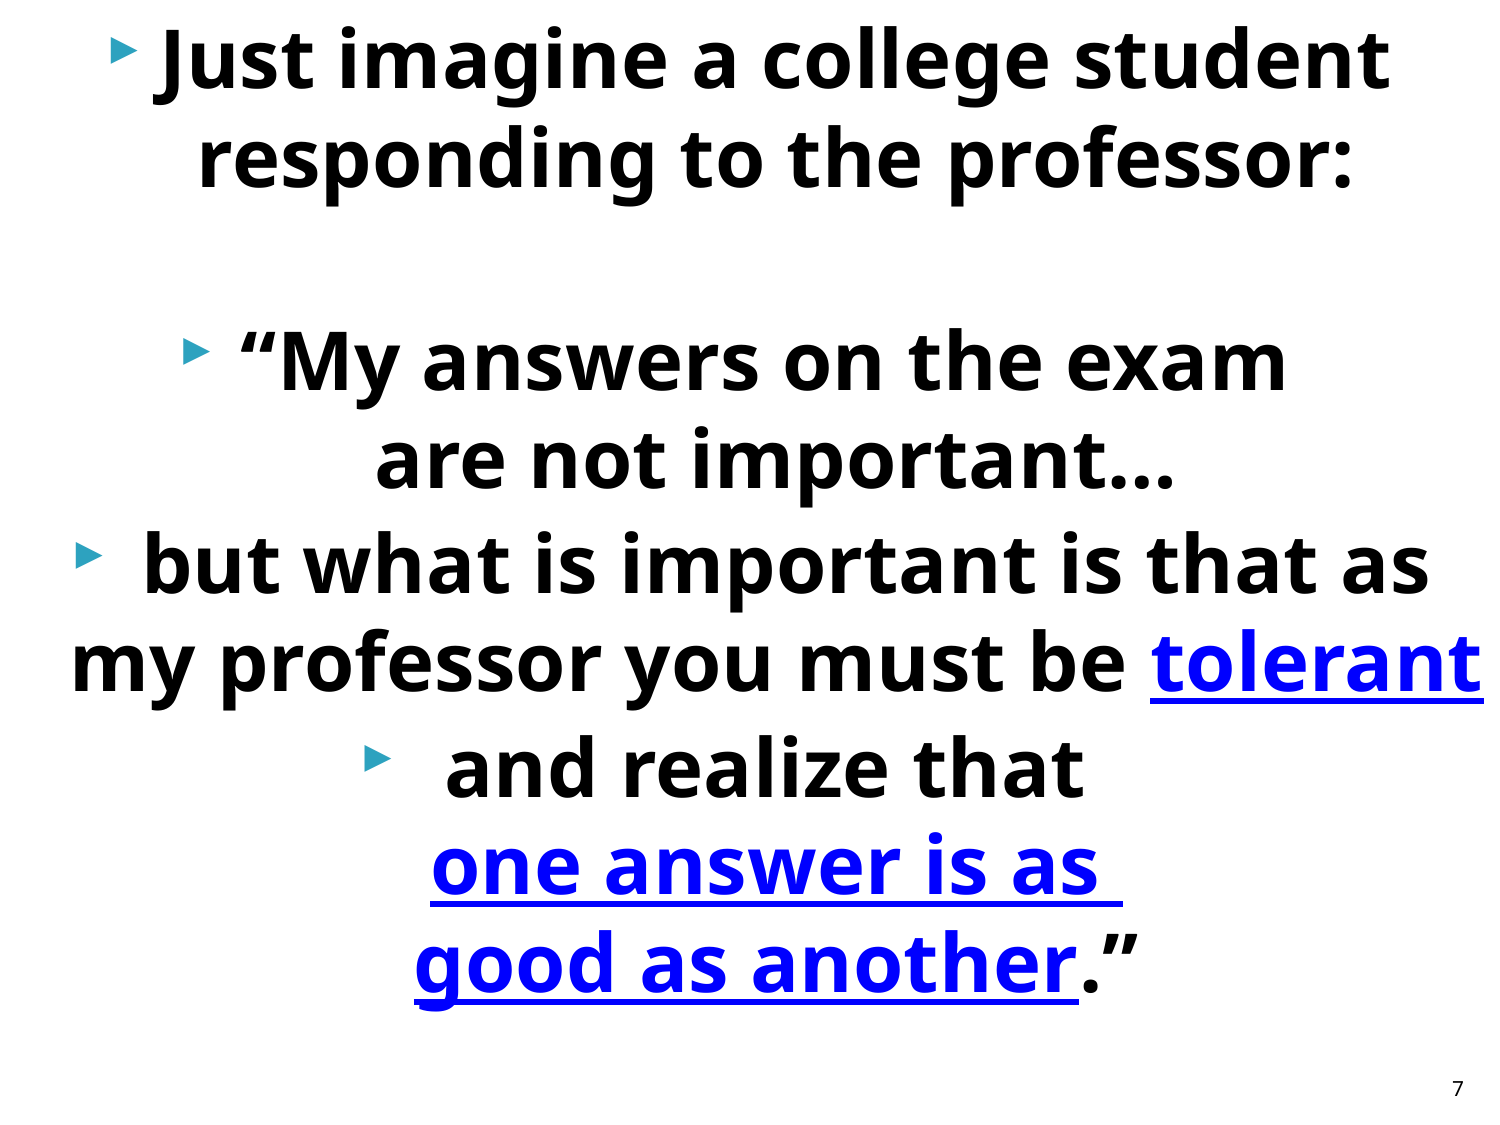

# Just imagine a college student responding to the professor:
“My answers on the exam
are not important…
 but what is important is that as my professor you must be tolerant
and realize that
one answer is as
good as another.”